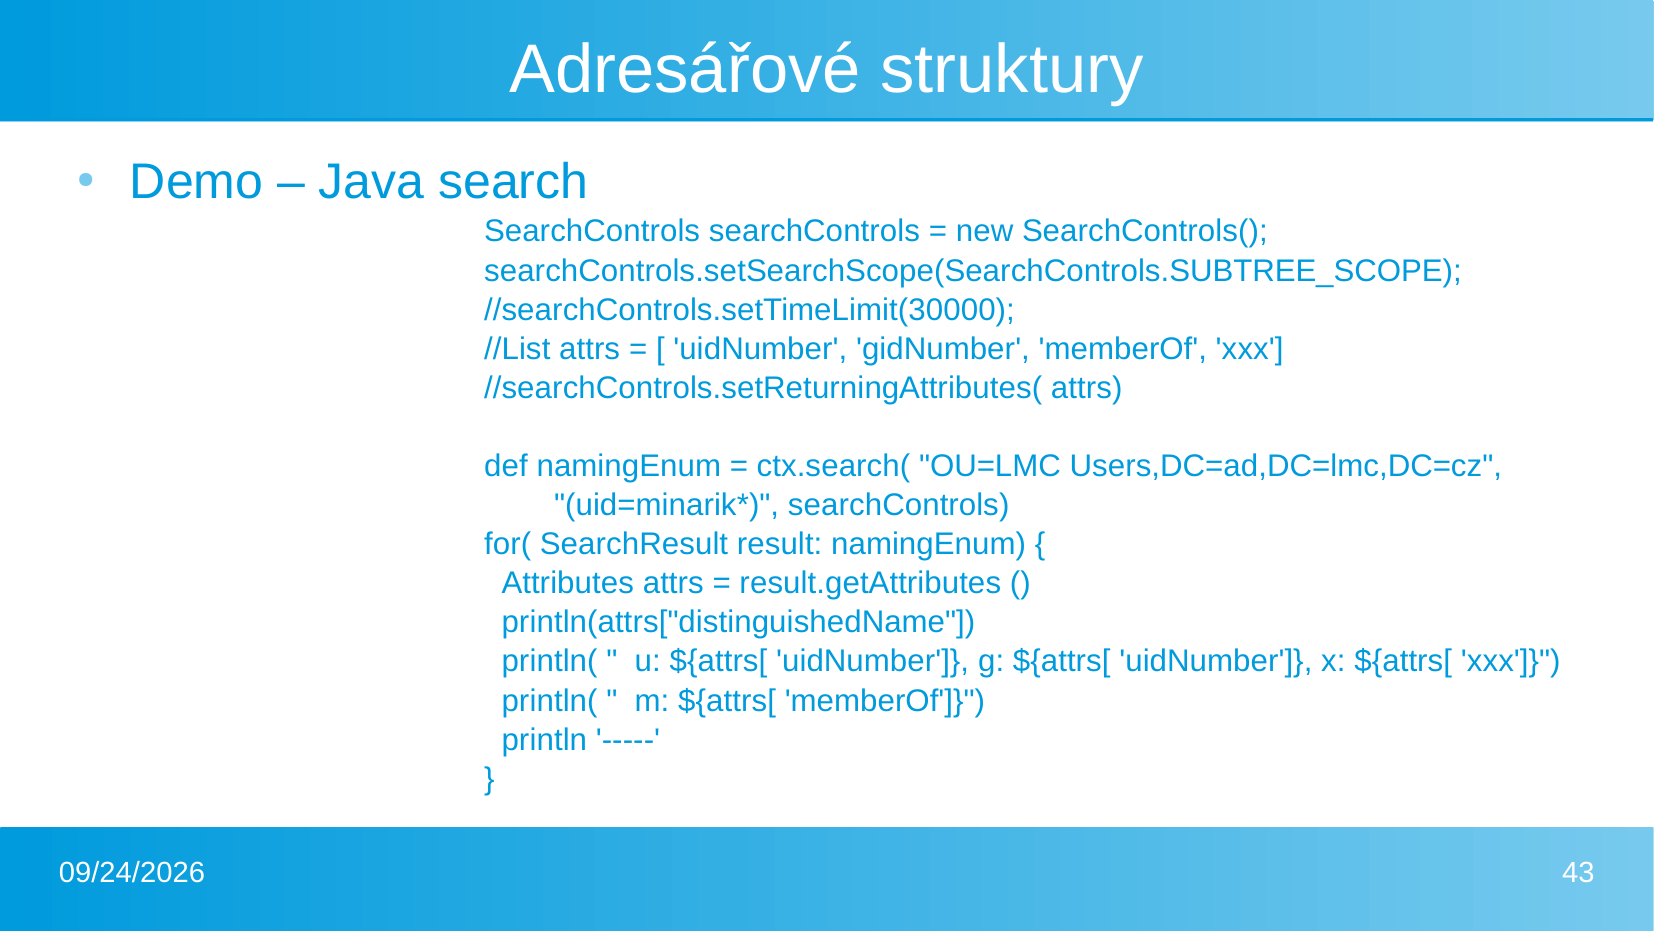

# Adresářové struktury
Demo – Java search
SearchControls searchControls = new SearchControls();
searchControls.setSearchScope(SearchControls.SUBTREE_SCOPE);
//searchControls.setTimeLimit(30000);
//List attrs = [ 'uidNumber', 'gidNumber', 'memberOf', 'xxx']
//searchControls.setReturningAttributes( attrs)
def namingEnum = ctx.search( "OU=LMC Users,DC=ad,DC=lmc,DC=cz",
 "(uid=minarik*)", searchControls)
for( SearchResult result: namingEnum) {
 Attributes attrs = result.getAttributes ()
 println(attrs["distinguishedName"])
 println( " u: ${attrs[ 'uidNumber']}, g: ${attrs[ 'uidNumber']}, x: ${attrs[ 'xxx']}")
 println( " m: ${attrs[ 'memberOf']}")
 println '-----'
}
43